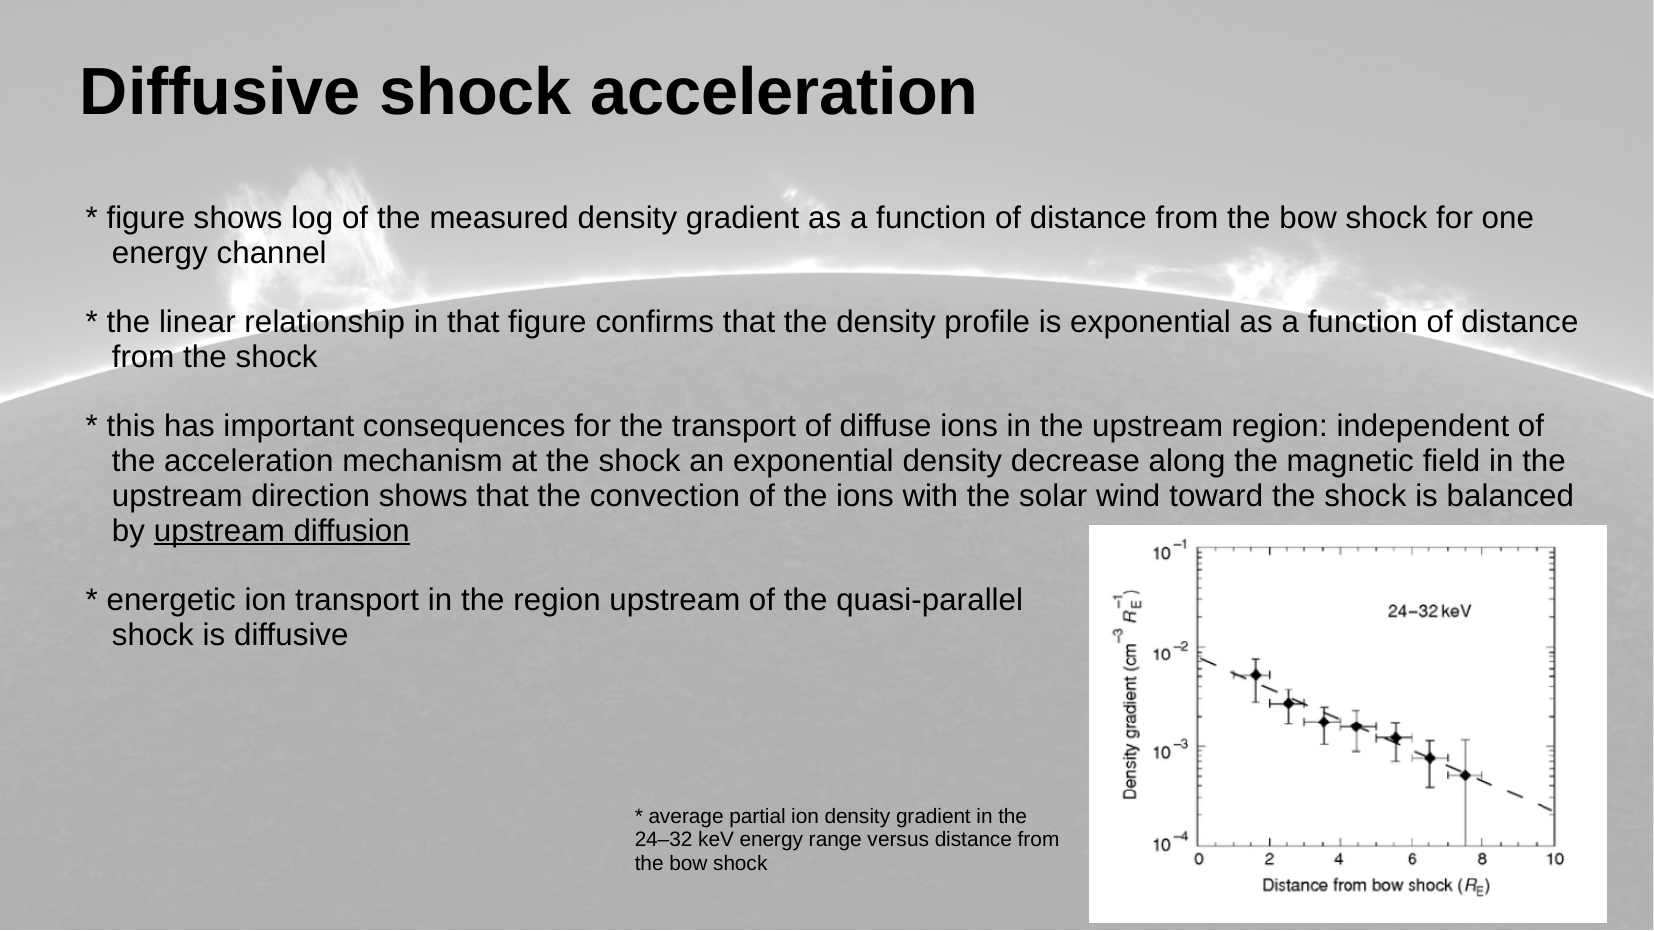

Diffusive shock acceleration
* figure shows log of the measured density gradient as a function of distance from the bow shock for one
 energy channel
* the linear relationship in that figure confirms that the density profile is exponential as a function of distance
 from the shock
* this has important consequences for the transport of diffuse ions in the upstream region: independent of
 the acceleration mechanism at the shock an exponential density decrease along the magnetic field in the
 upstream direction shows that the convection of the ions with the solar wind toward the shock is balanced
 by upstream diffusion
* energetic ion transport in the region upstream of the quasi-parallel
 shock is diffusive
* average partial ion density gradient in the 24–32 keV energy range versus distance from the bow shock